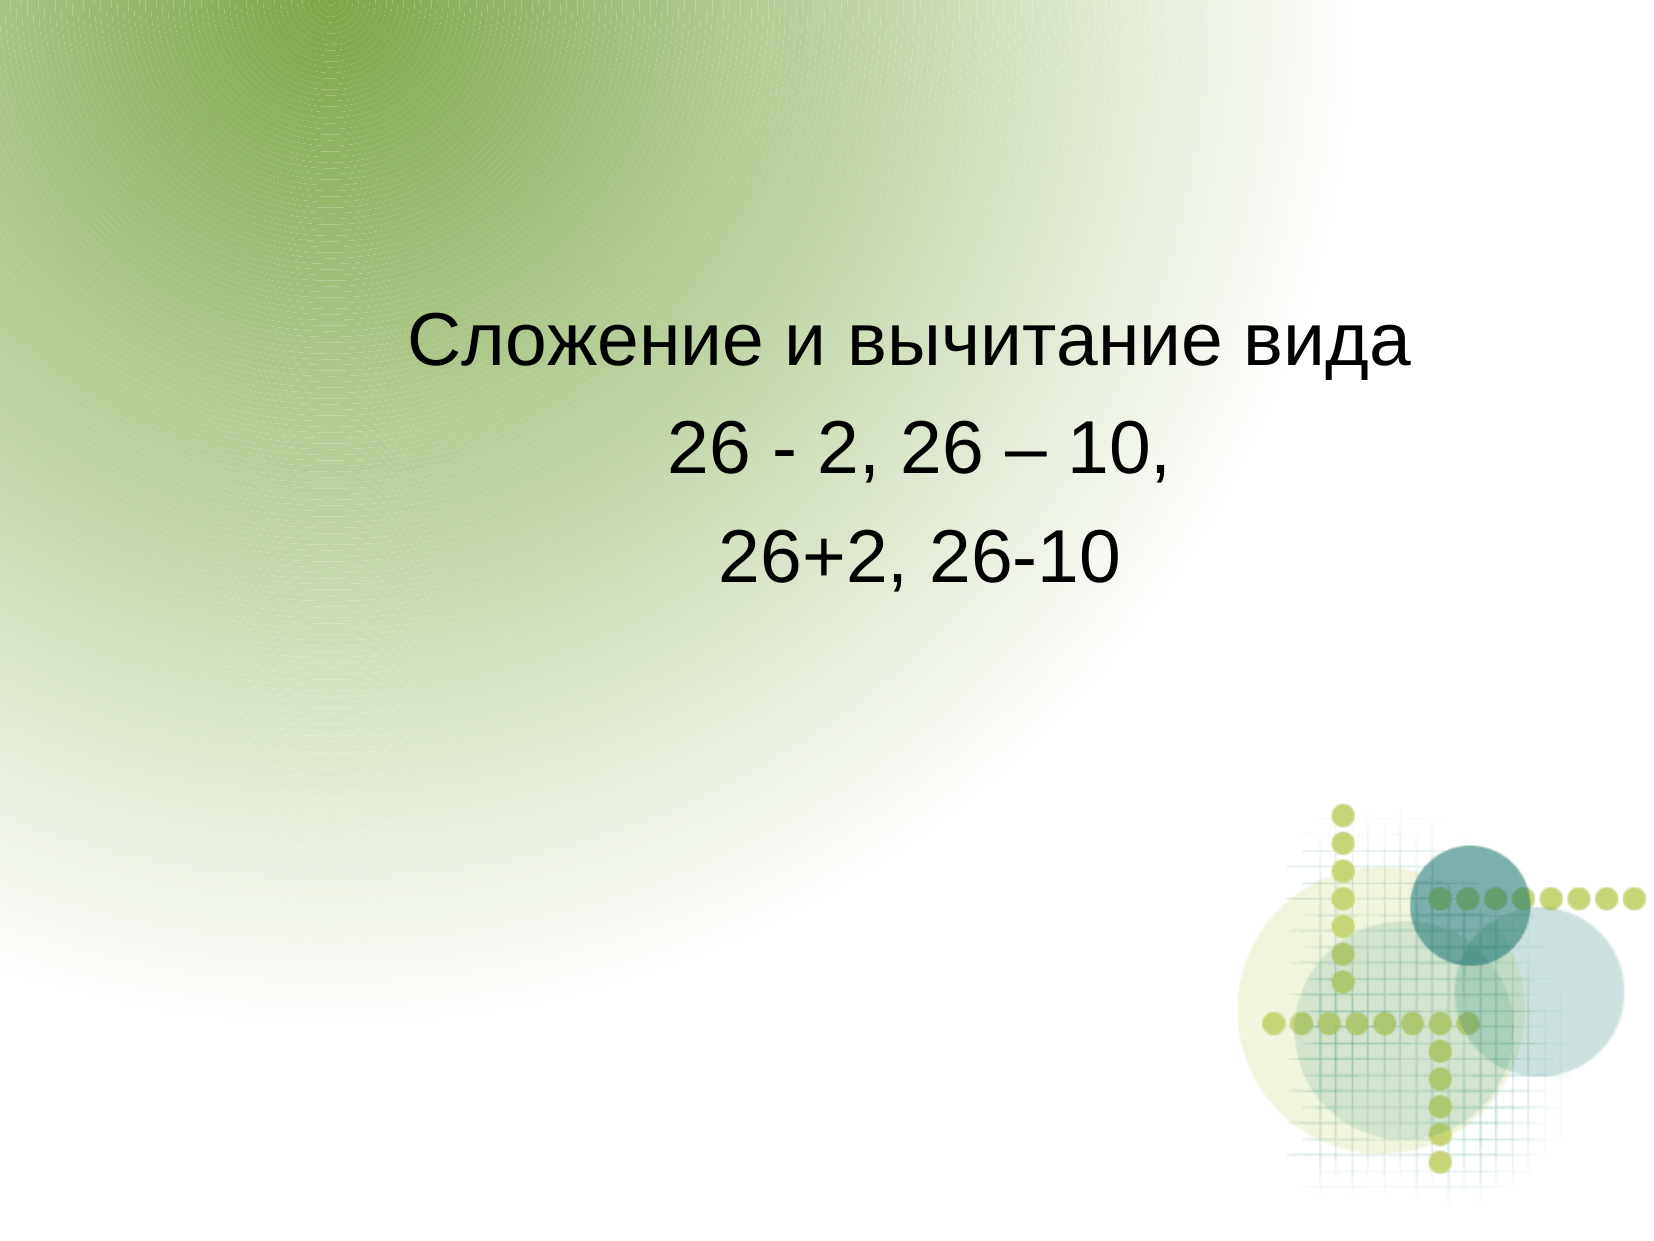

#
Сложение и вычитание вида
26 - 2, 26 – 10,
26+2, 26-10